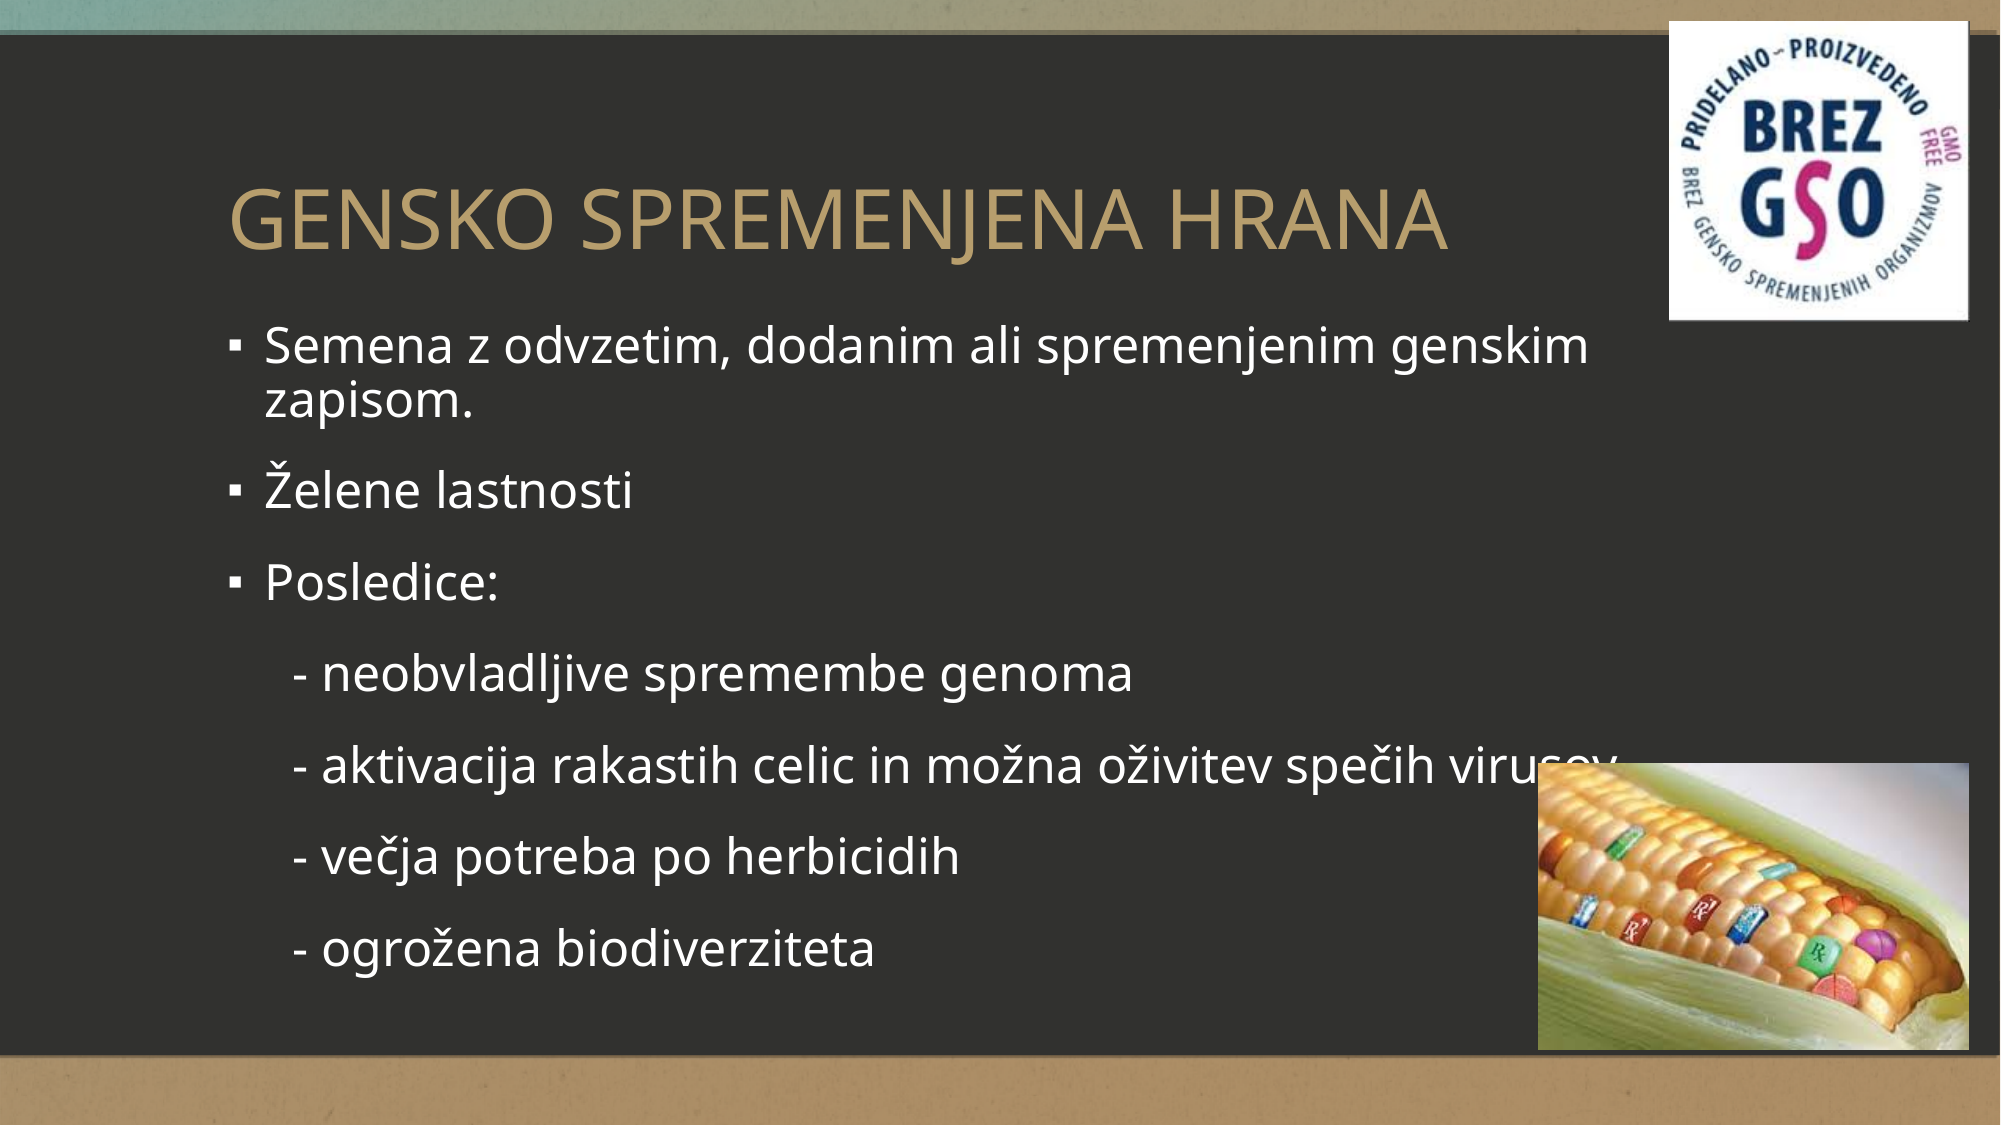

# GENSKO SPREMENJENA HRANA
Semena z odvzetim, dodanim ali spremenjenim genskim zapisom.
Želene lastnosti
Posledice:
 - neobvladljive spremembe genoma
 - aktivacija rakastih celic in možna oživitev spečih virusov
 - večja potreba po herbicidih
 - ogrožena biodiverziteta